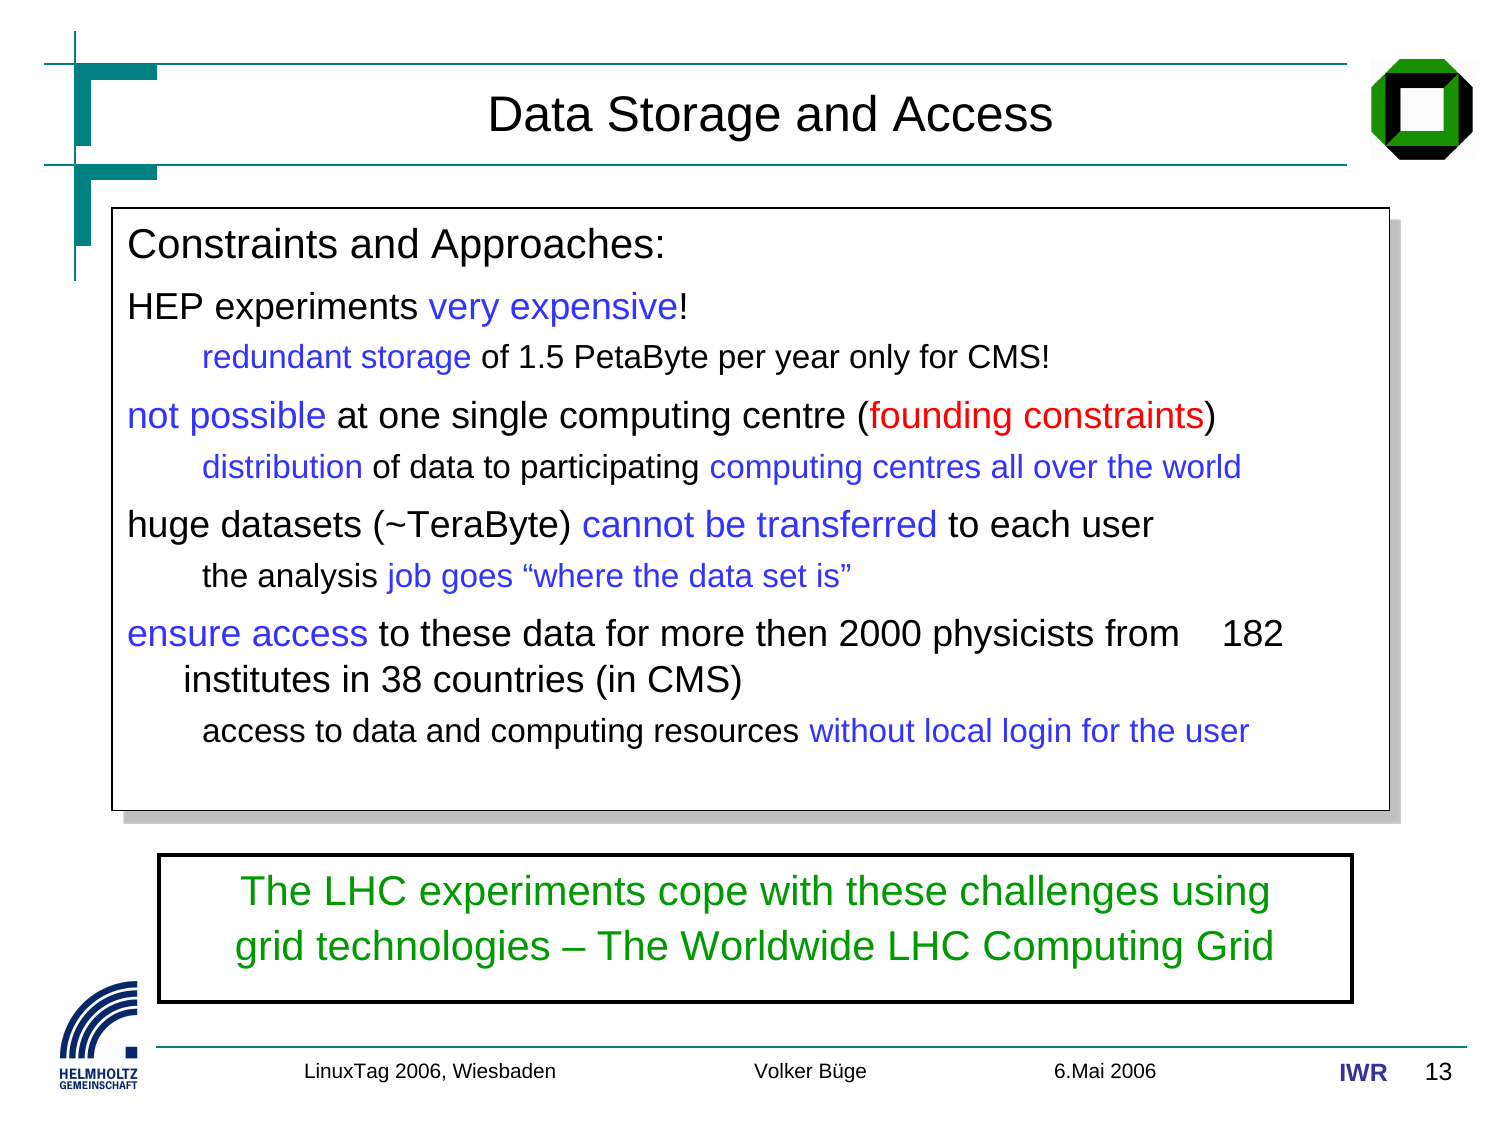

# Data Storage and Access
Constraints and Approaches:
HEP experiments very expensive!
redundant storage of 1.5 PetaByte per year only for CMS!
not possible at one single computing centre (founding constraints)
distribution of data to participating computing centres all over the world
huge datasets (~TeraByte) cannot be transferred to each user
the analysis job goes “where the data set is”
ensure access to these data for more then 2000 physicists from 182 institutes in 38 countries (in CMS)
access to data and computing resources without local login for the user
The LHC experiments cope with these challenges using
 grid technologies – The Worldwide LHC Computing Grid
13